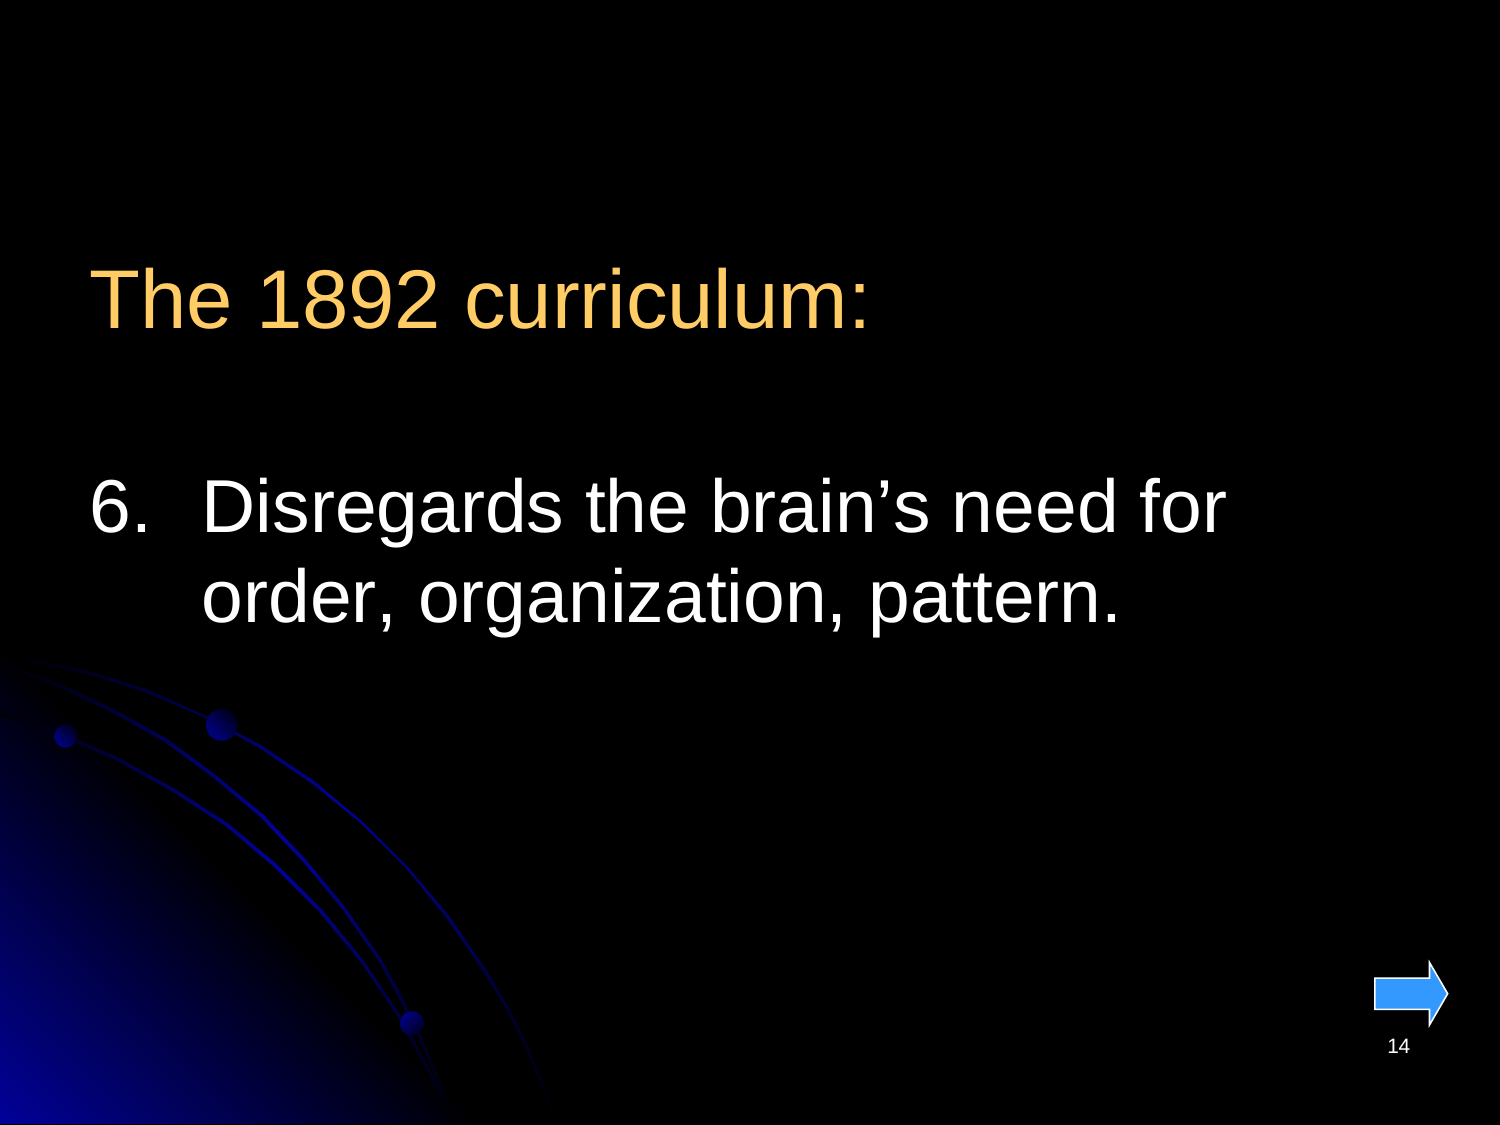

The 1892 curriculum:
6.	Disregards the brain’s need for order, organization, pattern.
14